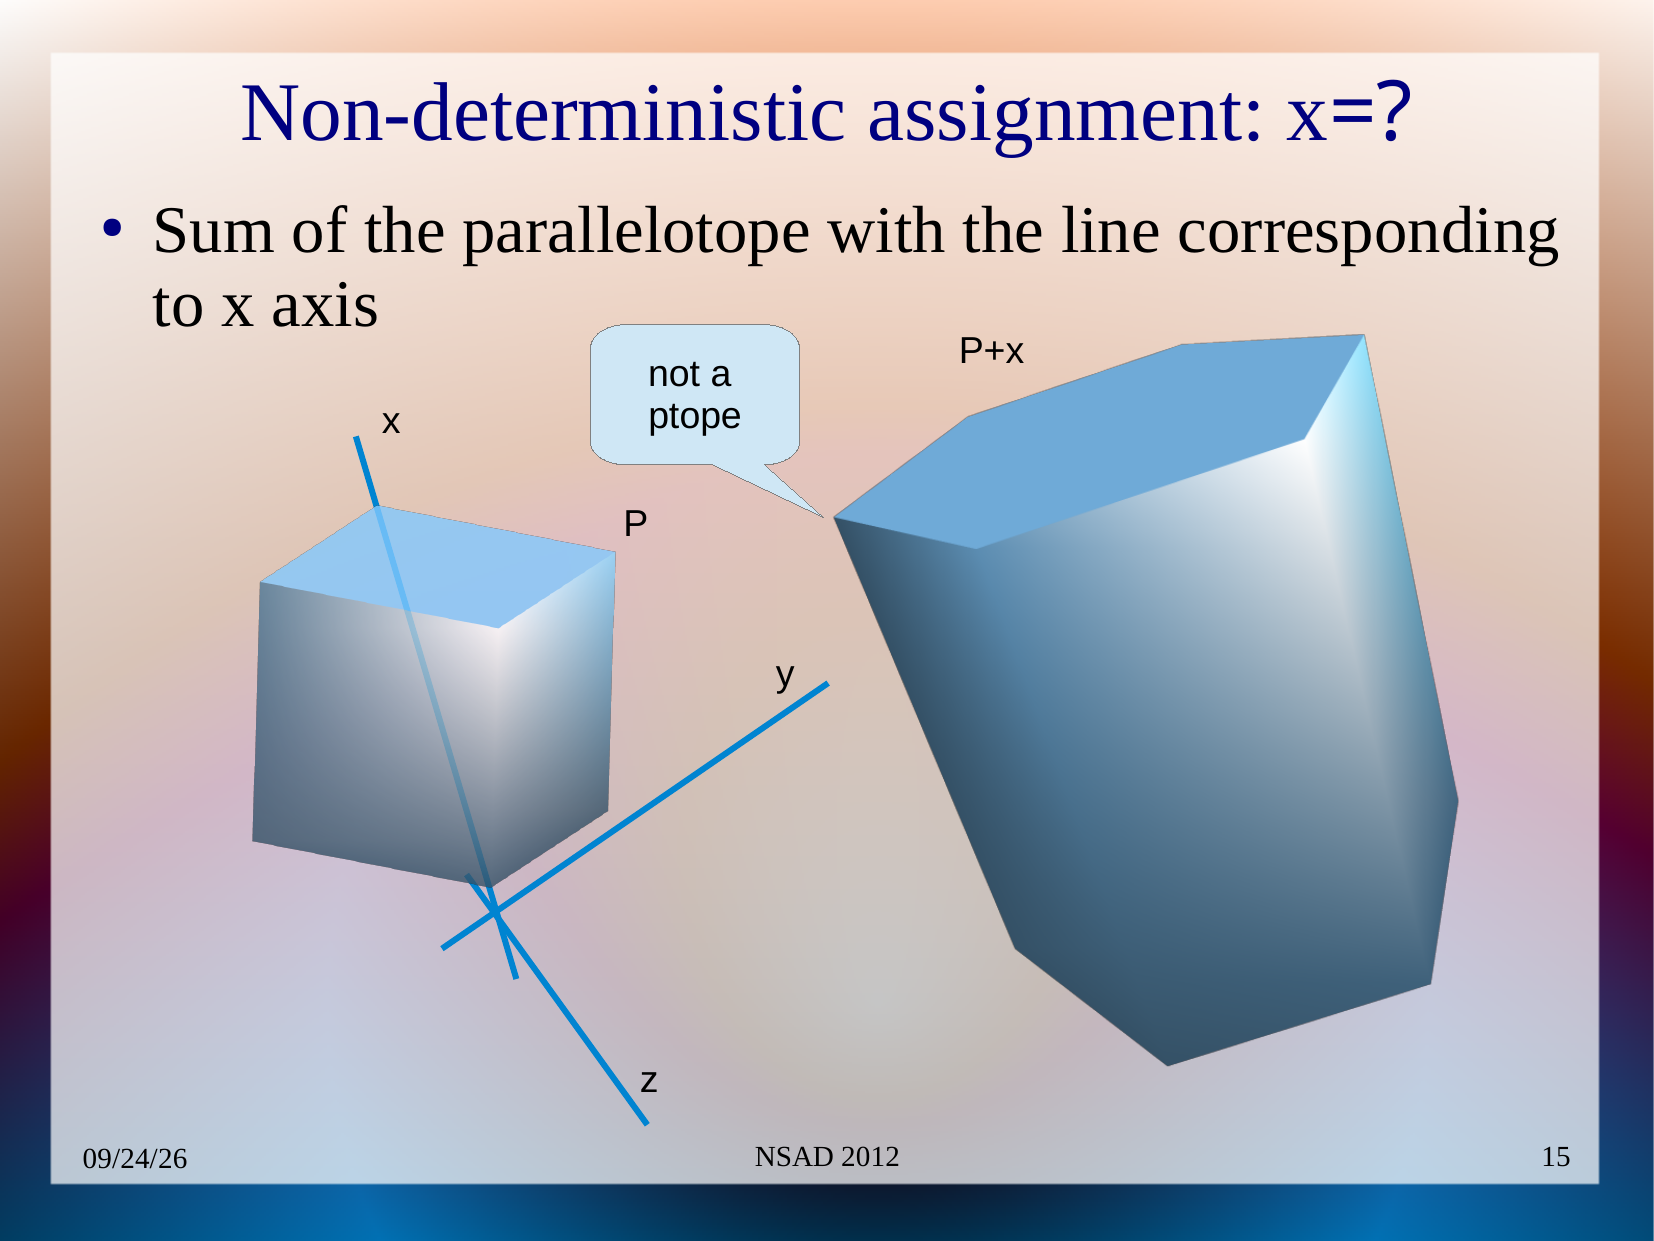

# Non-deterministic assignment: x=?
Sum of the parallelotope with the line corresponding to x axis
P+x
not a
ptope
x
P
y
z
NSAD 2012
15